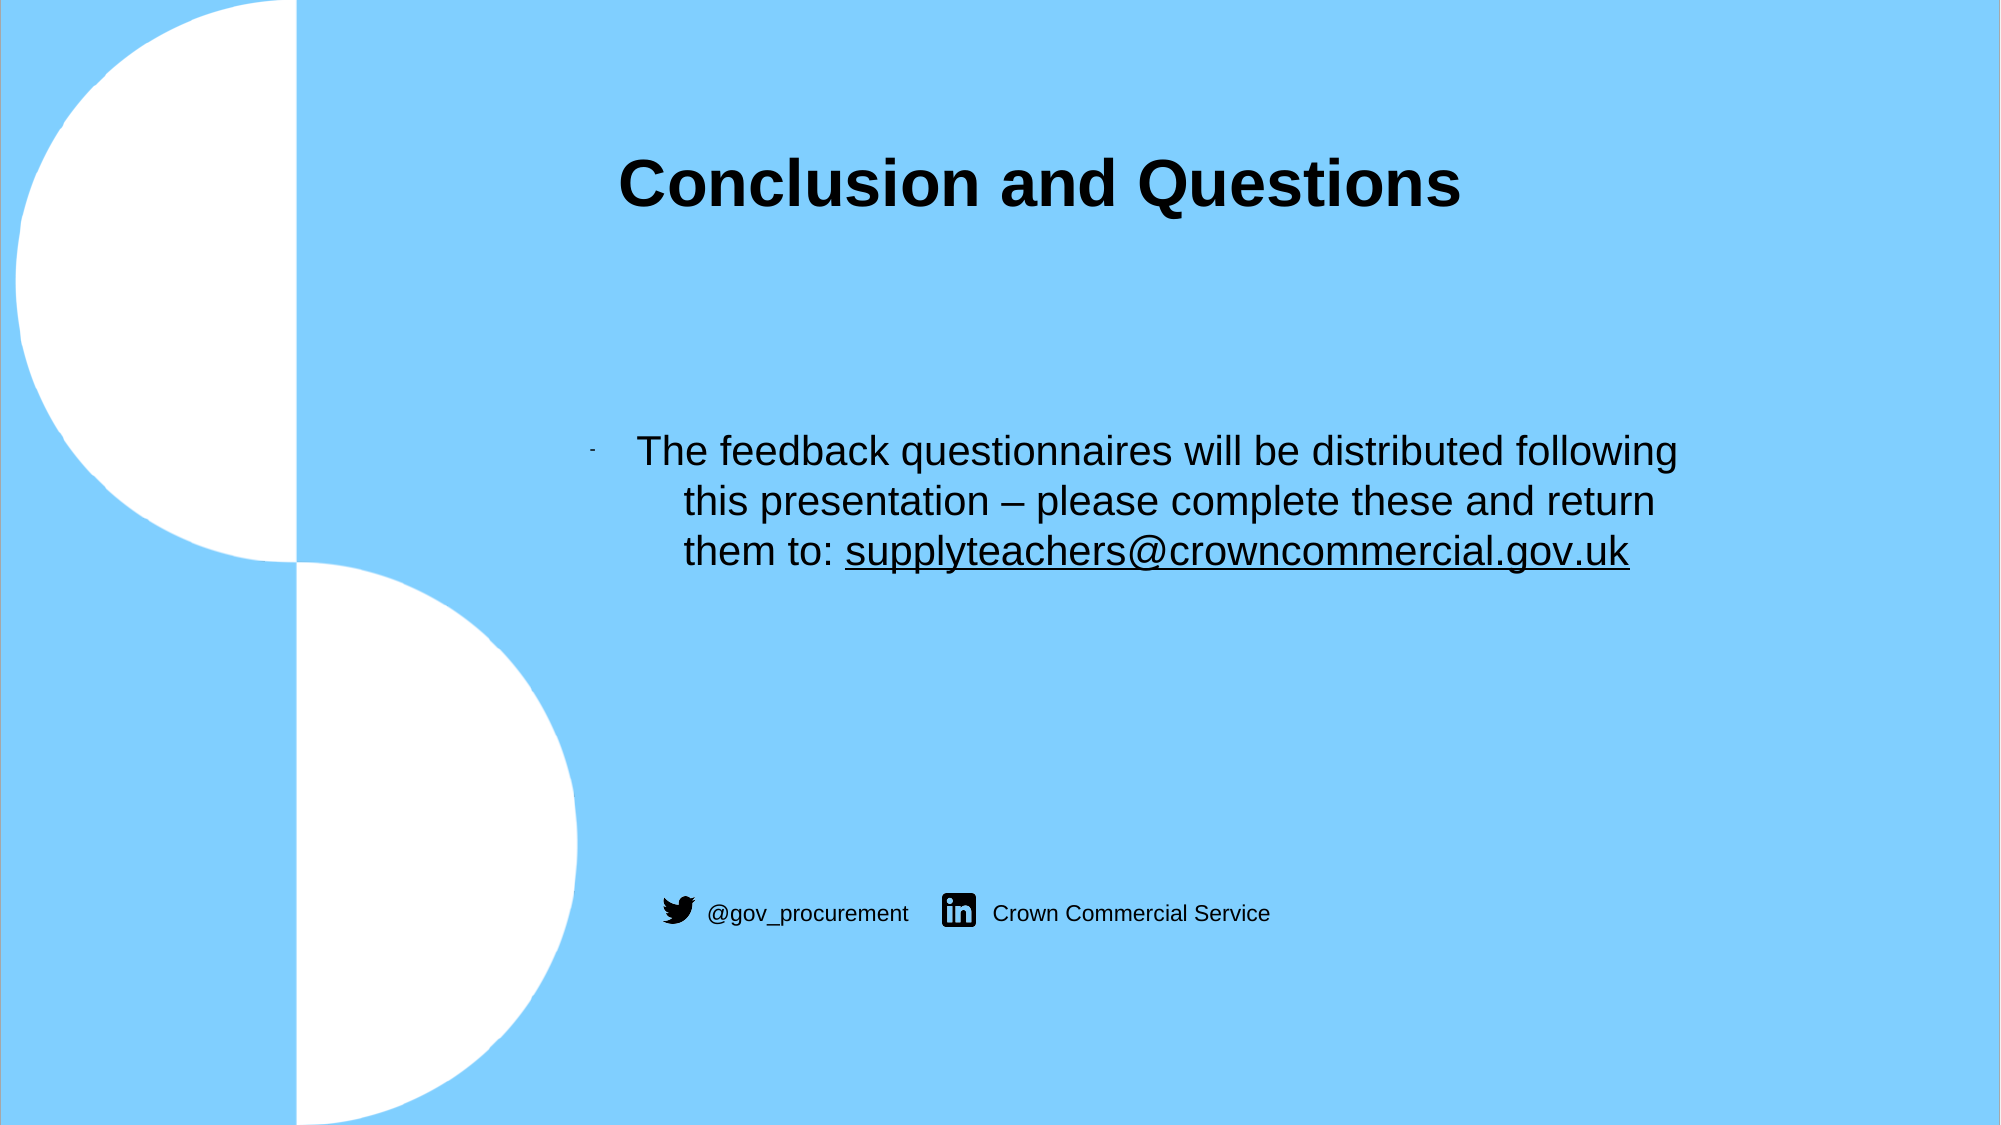

# Conclusion and Questions
The feedback questionnaires will be distributed following this presentation – please complete these and return them to: supplyteachers@crowncommercial.gov.uk
@gov_procurement
Crown Commercial Service